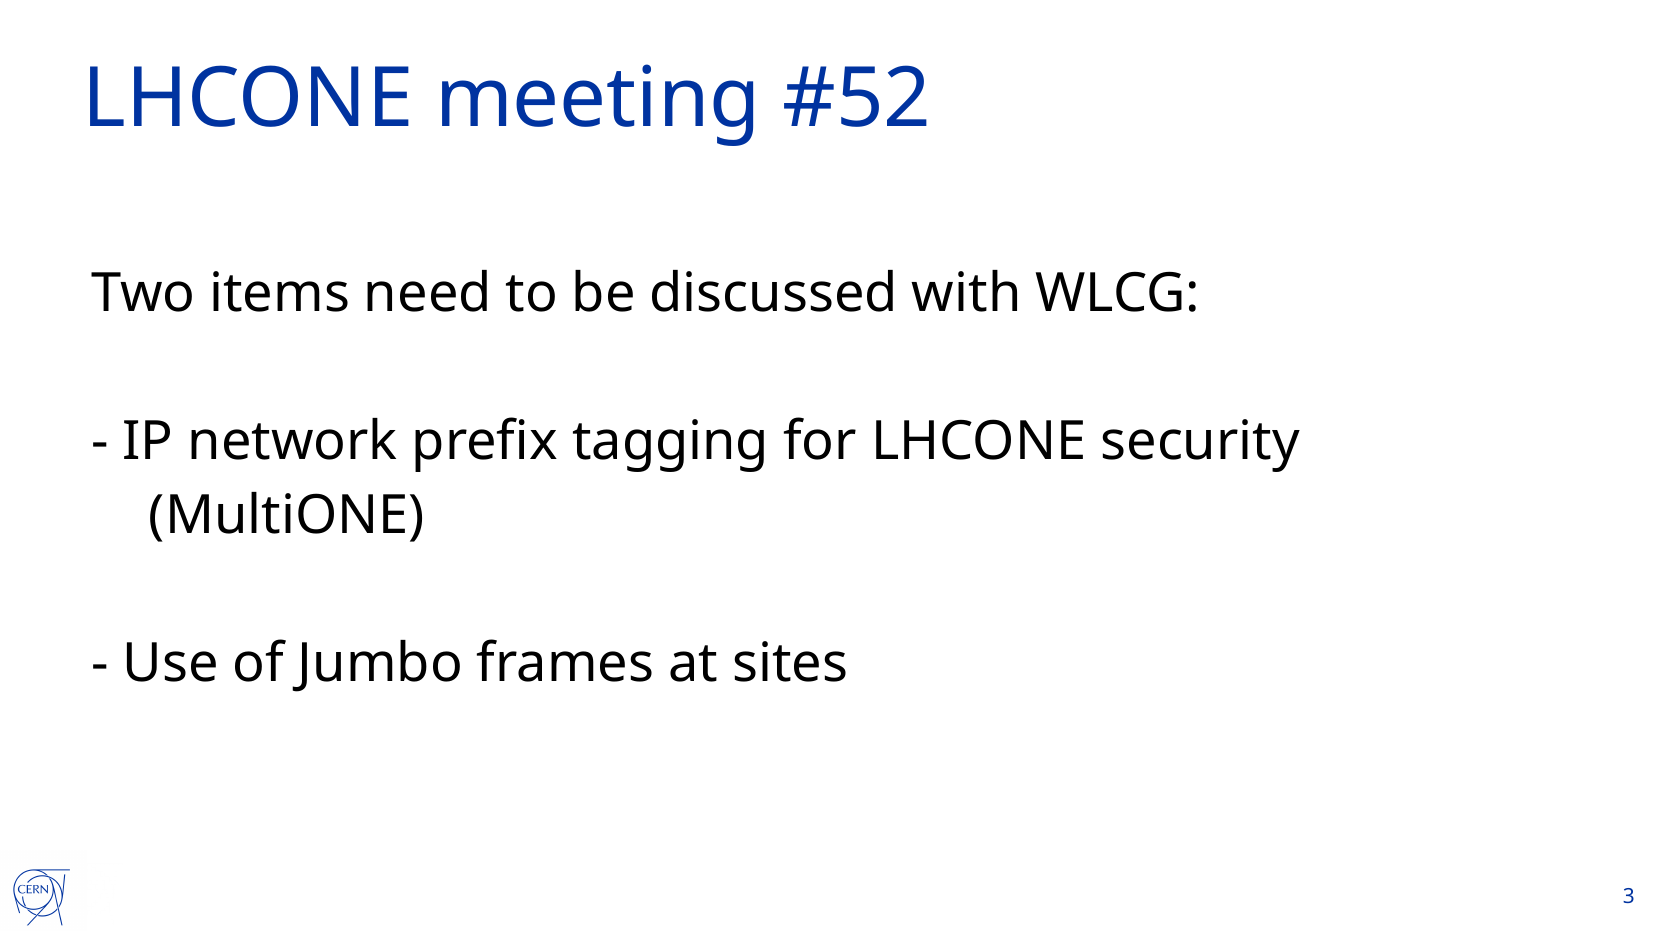

# LHCONE meeting #52
Two items need to be discussed with WLCG:
- IP network prefix tagging for LHCONE security (MultiONE)
- Use of Jumbo frames at sites